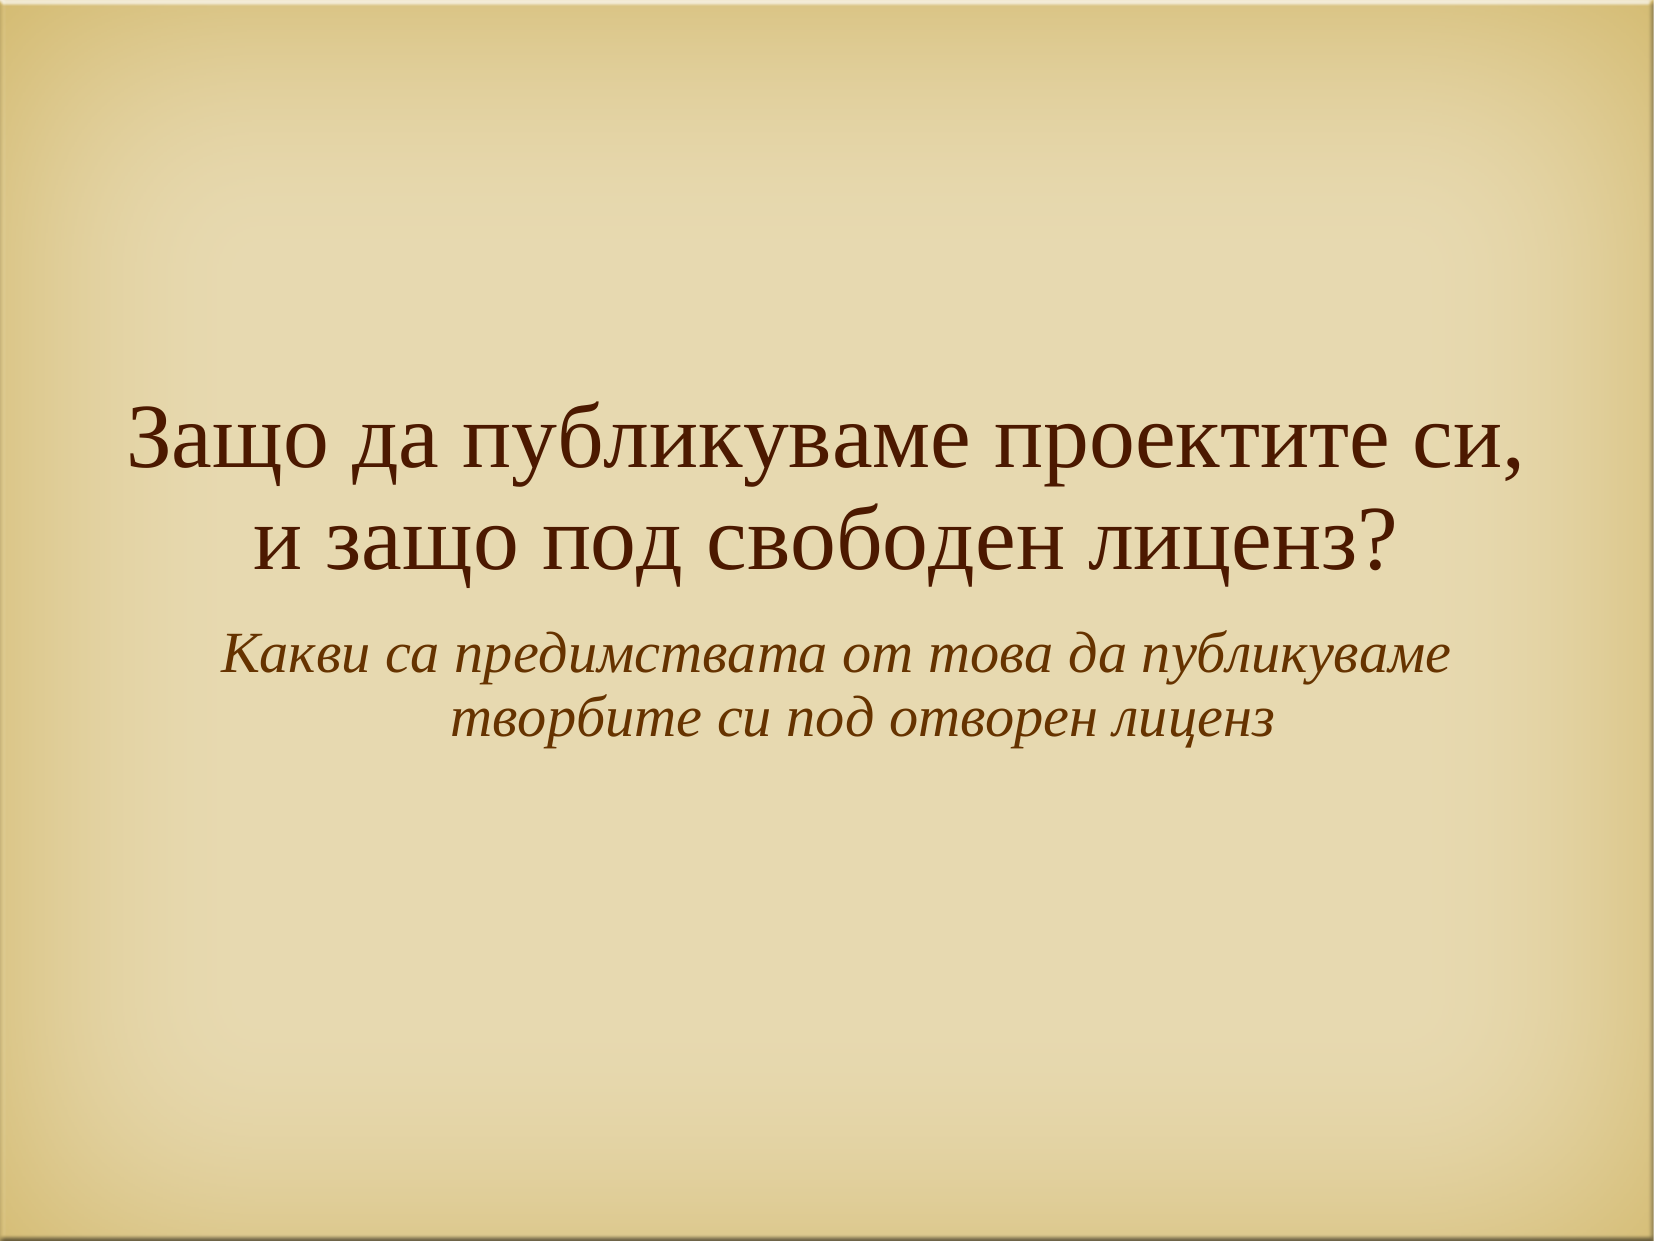

# Защо да публикуваме проектите си, и защо под свободен лиценз?
Какви са предимствата от това да публикуваме творбите си под отворен лиценз